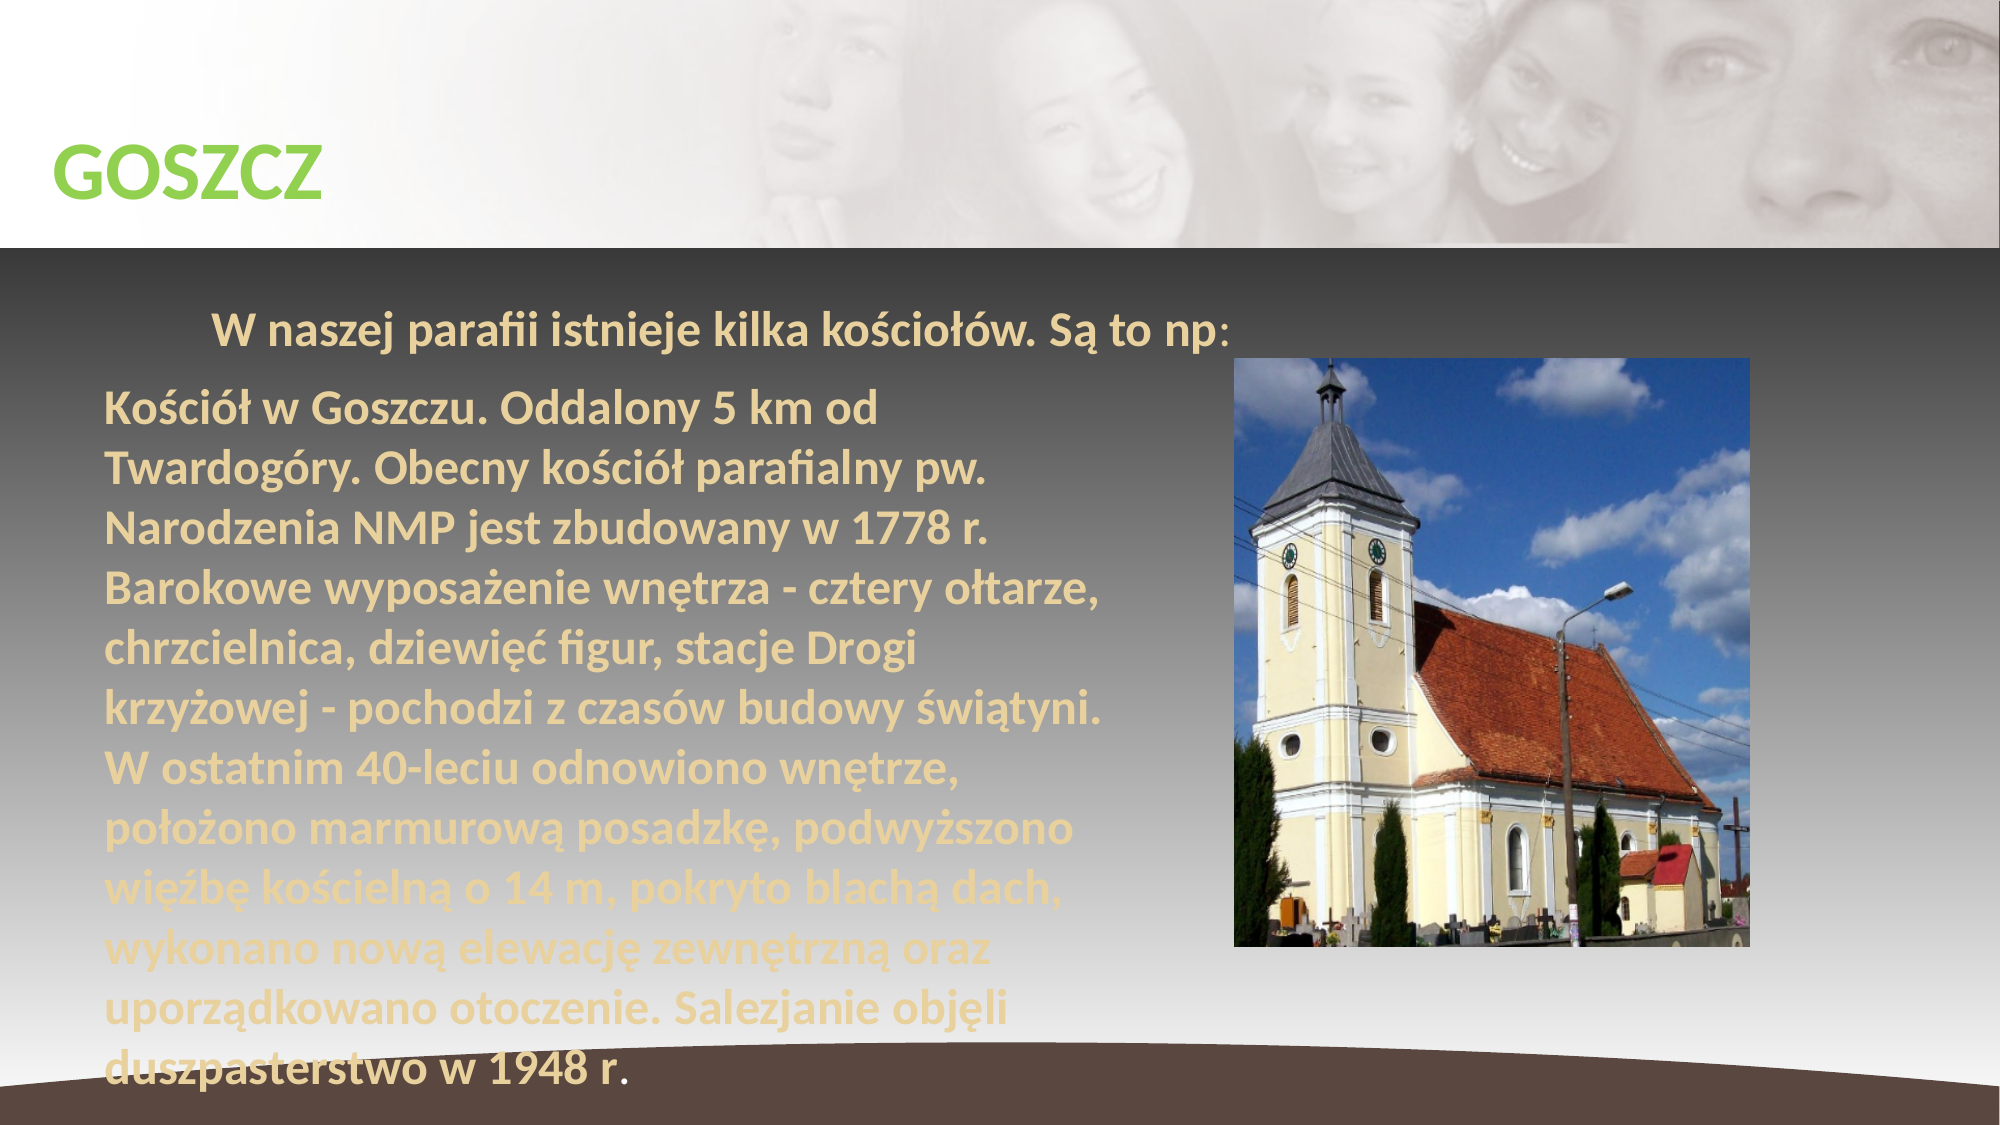

# GOSZCZ
W naszej parafii istnieje kilka kościołów. Są to np:
Kościół w Goszczu. Oddalony 5 km od Twardogóry. Obecny kościół parafialny pw. Narodzenia NMP jest zbudowany w 1778 r. Barokowe wyposażenie wnętrza - cztery ołtarze, chrzcielnica, dziewięć figur, stacje Drogi krzyżowej - pochodzi z czasów budowy świątyni. W ostatnim 40-leciu odnowiono wnętrze, położono marmurową posadzkę, podwyższono więźbę kościelną o 14 m, pokryto blachą dach, wykonano nową elewację zewnętrzną oraz uporządkowano otoczenie. Salezjanie objęli duszpasterstwo w 1948 r.